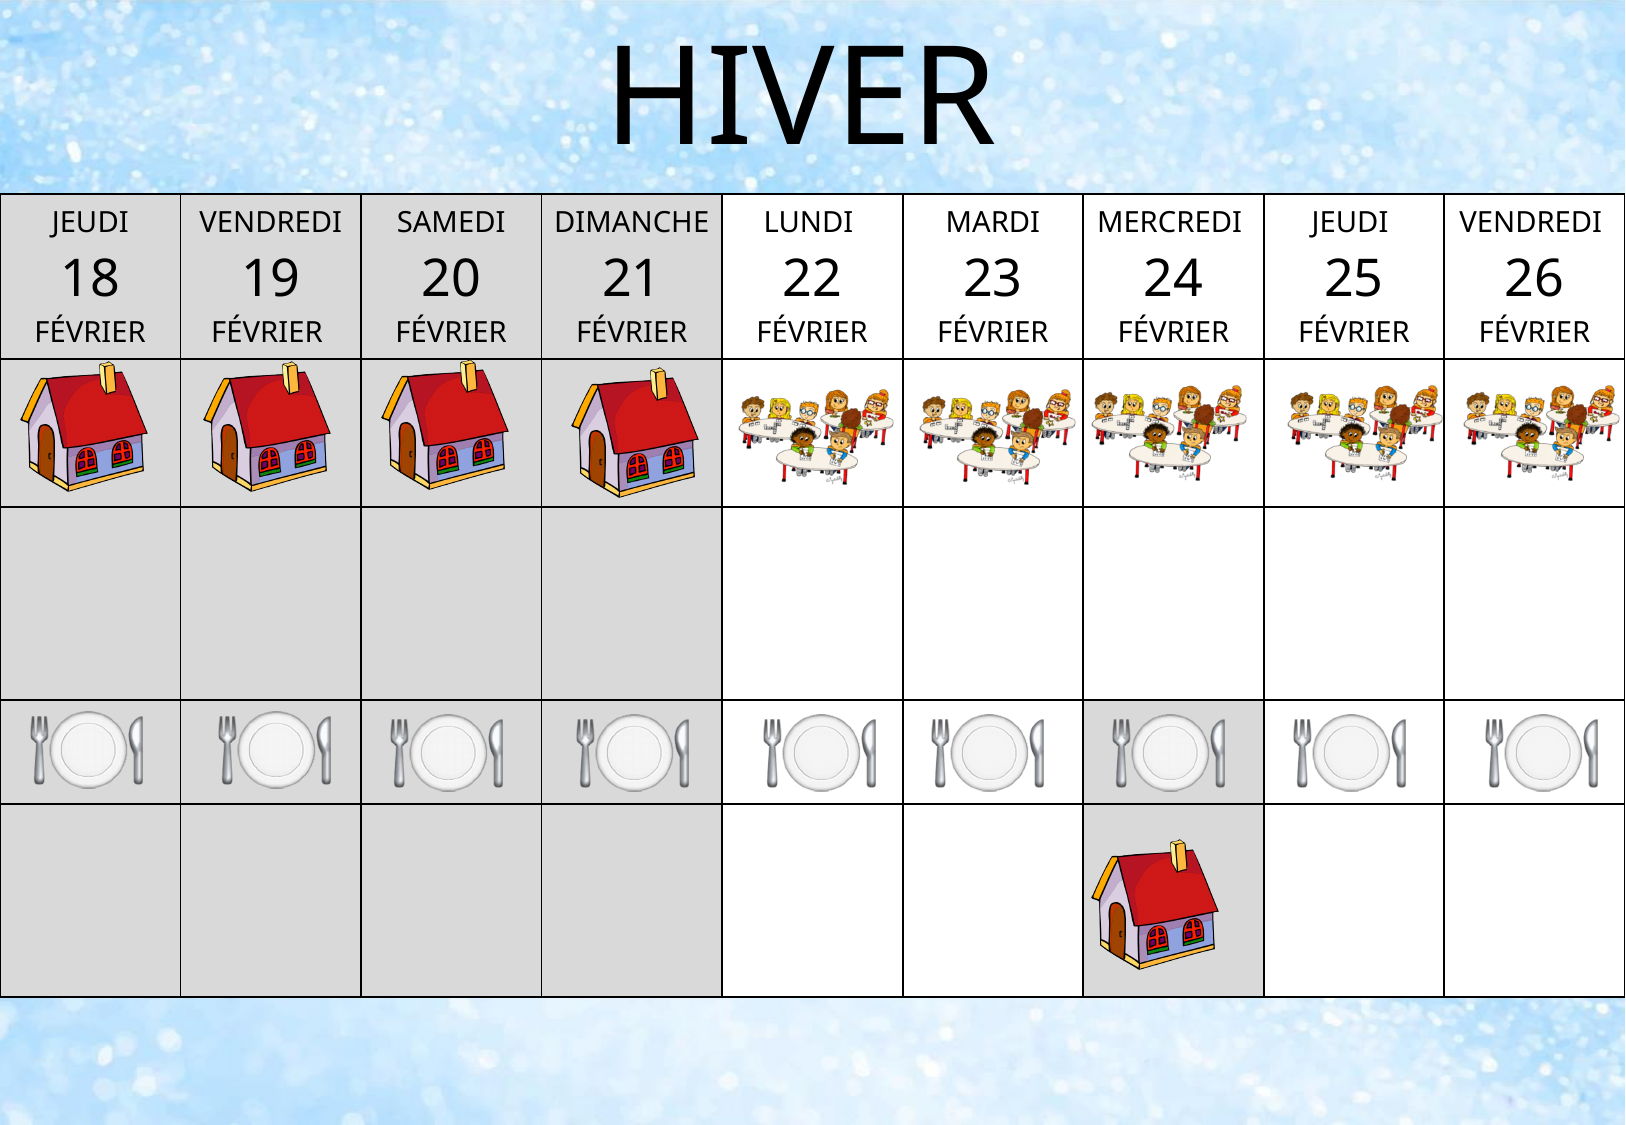

HIVER
| JEUDI 18 FÉVRIER | VENDREDI 19 FÉVRIER | SAMEDI 20 FÉVRIER | DIMANCHE 21 FÉVRIER | LUNDI 22 FÉVRIER | MARDI 23 FÉVRIER | MERCREDI 24 FÉVRIER | JEUDI 25 FÉVRIER | VENDREDI 26 FÉVRIER |
| --- | --- | --- | --- | --- | --- | --- | --- | --- |
| | | | | | | | | |
| | | | | | | | | |
| | | | | | | | | |
| | | | | | | | | |